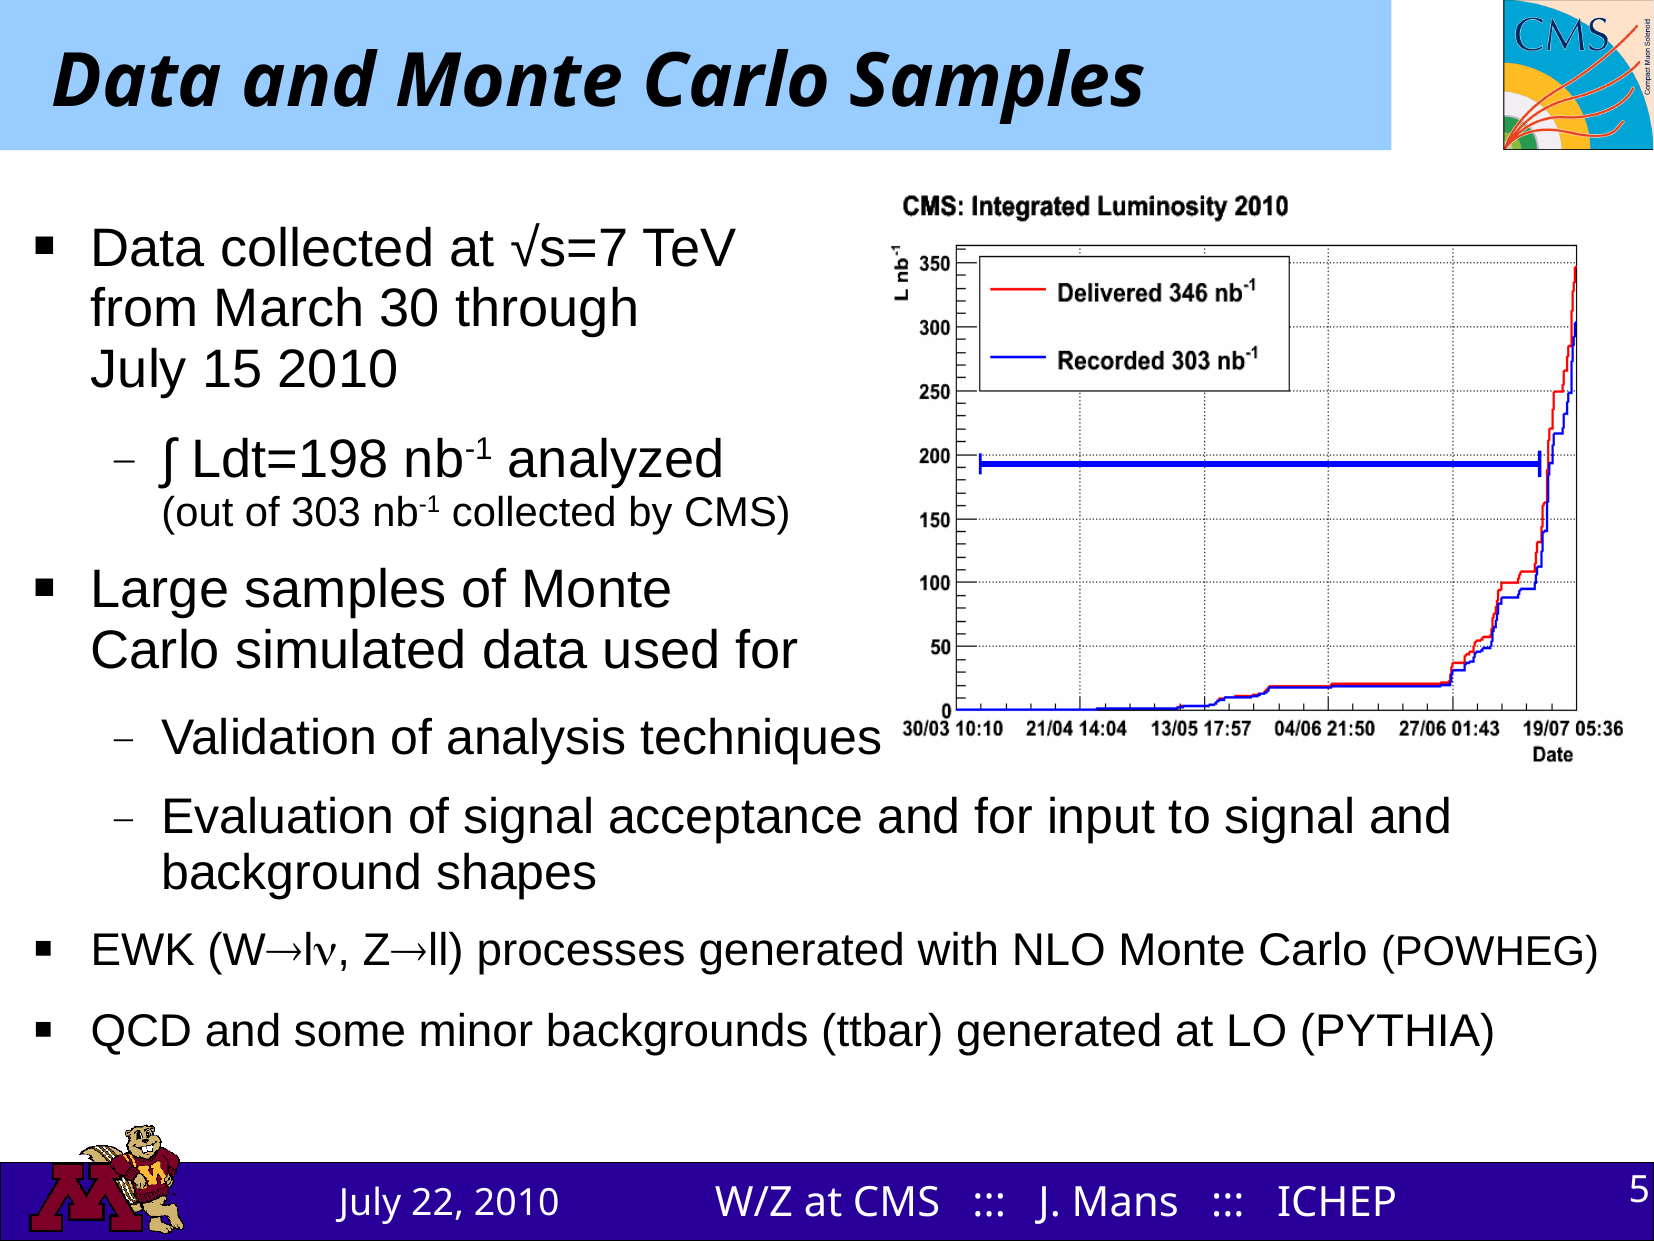

# Data and Monte Carlo Samples
Data collected at √s=7 TeV
from March 30 through
July 15 2010
∫ Ldt=198 nb-1 analyzed
(out of 303 nb-1 collected by CMS)
Large samples of Monte
Carlo simulated data used for
Validation of analysis techniques
Evaluation of signal acceptance and for input to signal and background shapes
EWK (W®ln, Z®ll) processes generated with NLO Monte Carlo (POWHEG)
QCD and some minor backgrounds (ttbar) generated at LO (PYTHIA)
5
W/Z at CMS ::: J. Mans ::: ICHEP
July 22, 2010